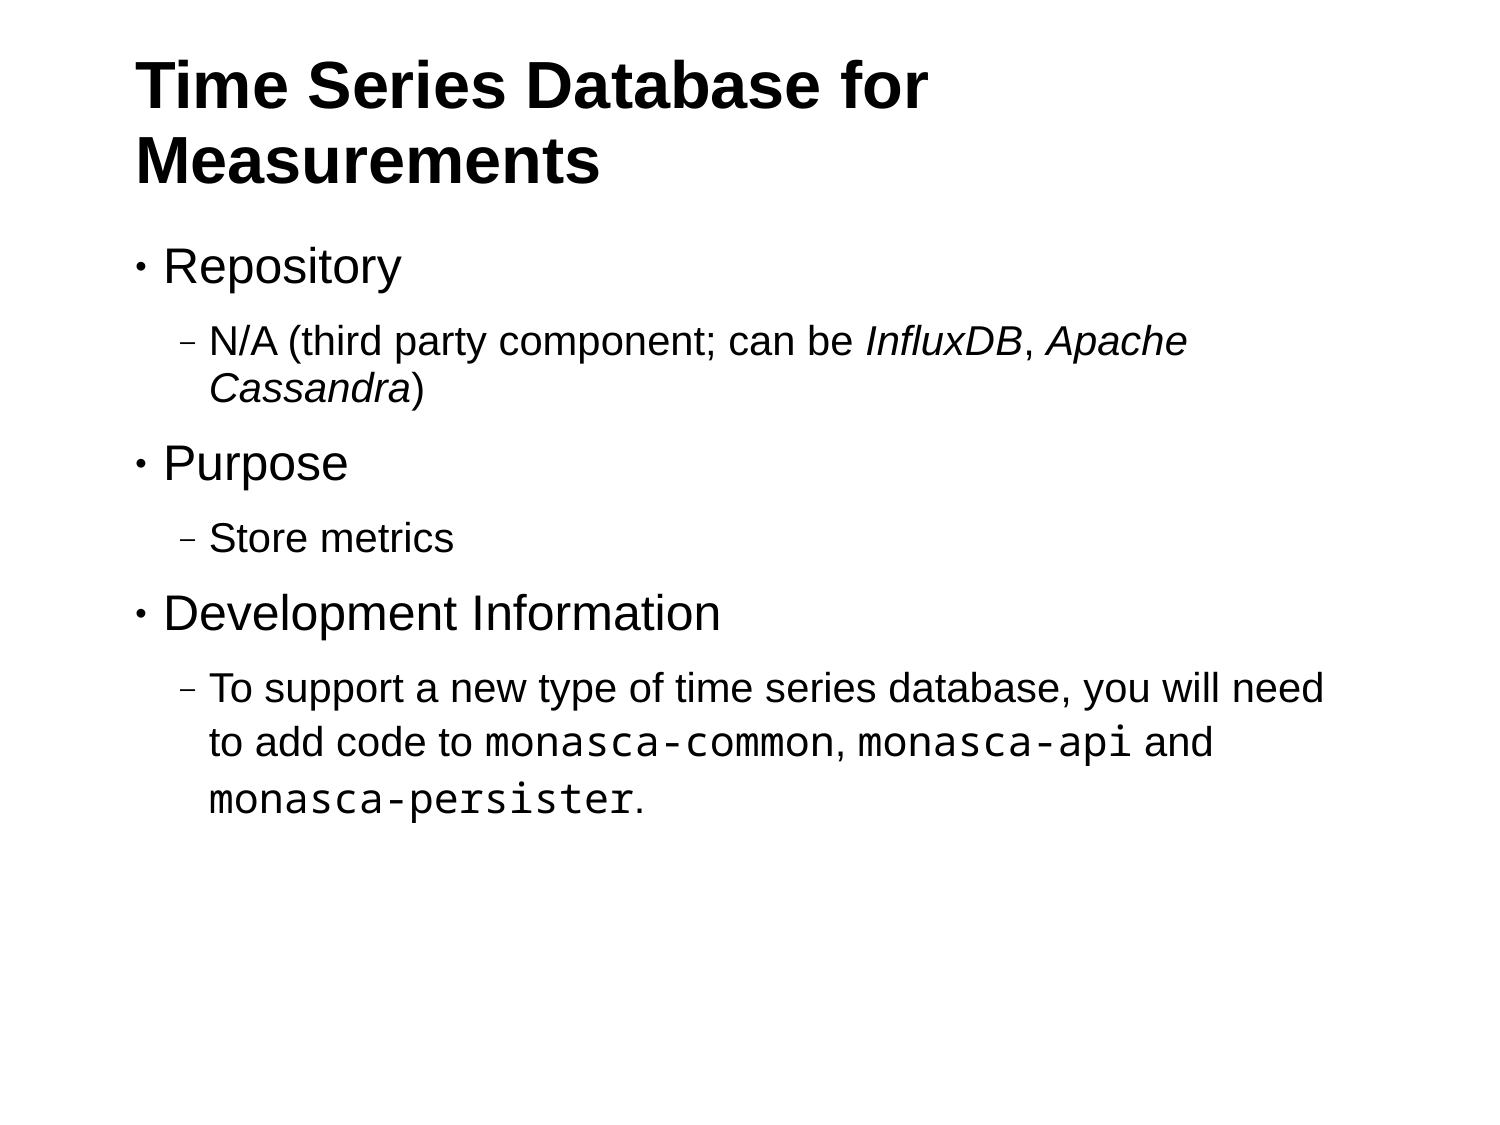

# Time Series Database for Measurements
Repository
N/A (third party component; can be InfluxDB, Apache Cassandra)
Purpose
Store metrics
Development Information
To support a new type of time series database, you will need to add code to monasca-common, monasca-api and monasca-persister.